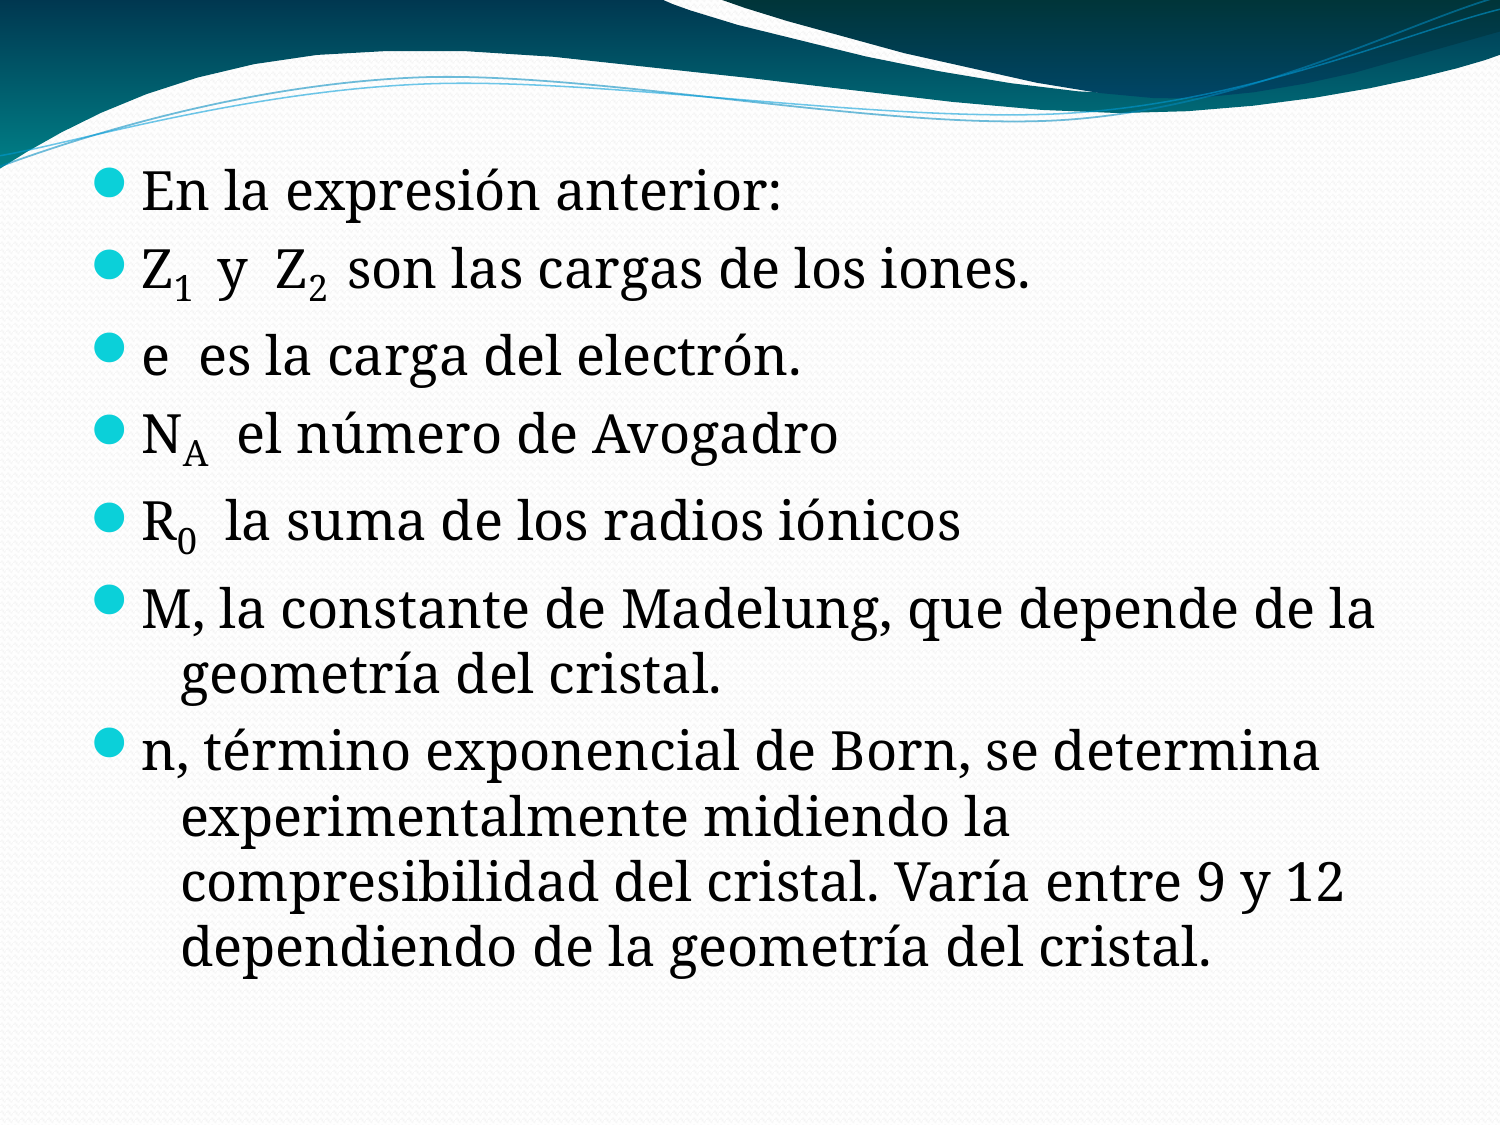

# En la expresión anterior:
Z1 y Z2 son las cargas de los iones.
e es la carga del electrón.
NA el número de Avogadro
R0 la suma de los radios iónicos
M, la constante de Madelung, que depende de la geometría del cristal.
n, término exponencial de Born, se determina experimentalmente midiendo la compresibilidad del cristal. Varía entre 9 y 12 dependiendo de la geometría del cristal.